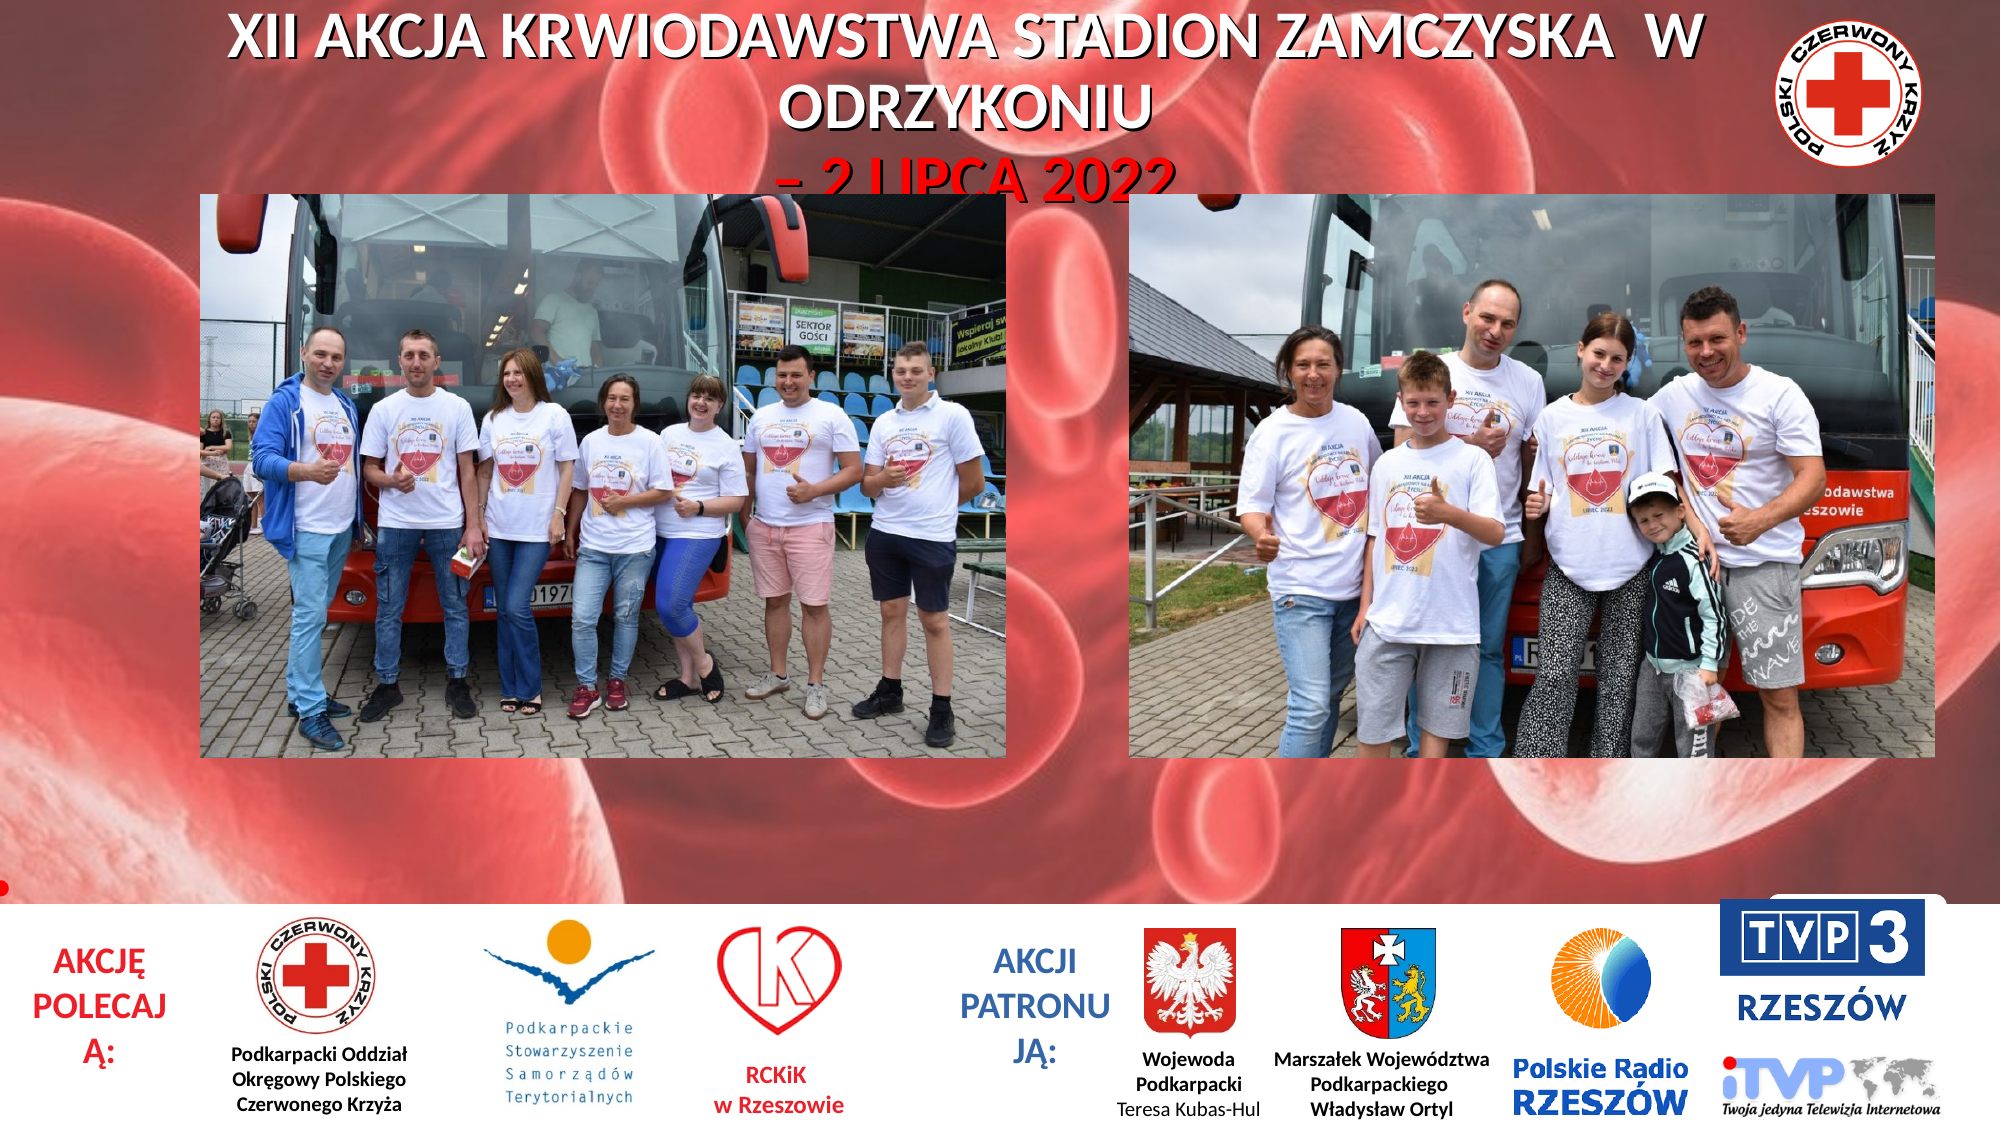

# XII Akcja Krwiodawstwa stadion zamczyska w odrzykoniu – 2 lipca 2022
Akcję polecają:
Akcji patronują:
Podkarpacki Oddział Okręgowy Polskiego Czerwonego Krzyża
Wojewoda Podkarpacki
Teresa Kubas-Hul
Marszałek Województwa Podkarpackiego
Władysław Ortyl
RCKiK
w Rzeszowie